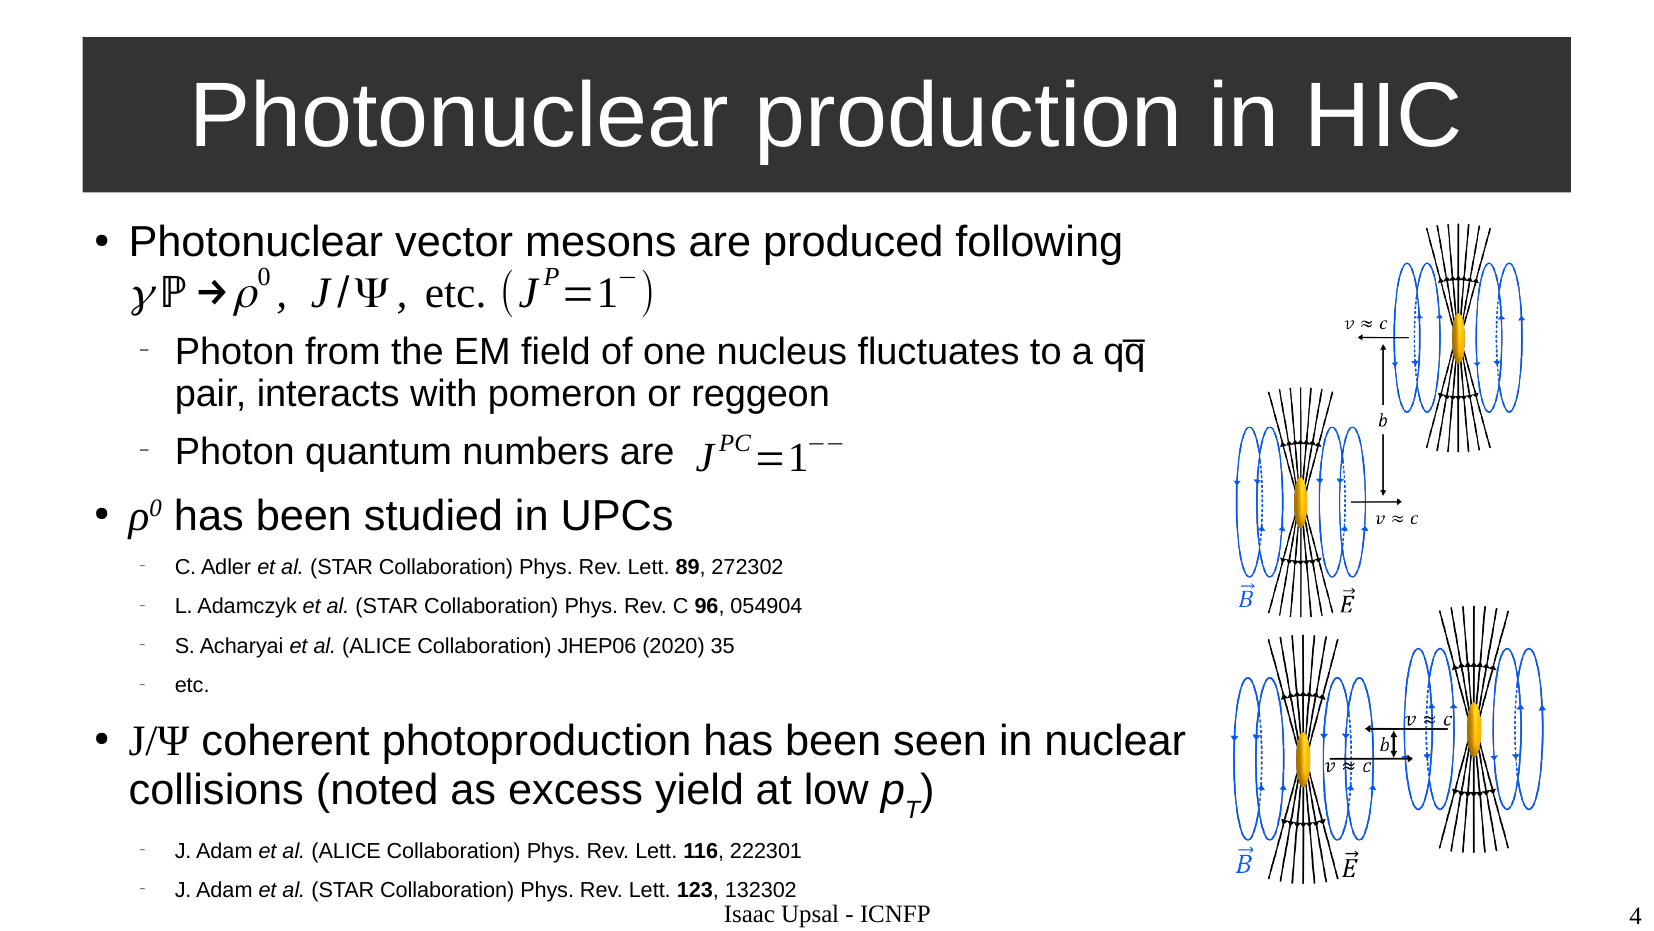

# Photonuclear production in HIC
Photonuclear vector mesons are produced following
Photon from the EM field of one nucleus fluctuates to a qq̅ pair, interacts with pomeron or reggeon
Photon quantum numbers are
ρ0 has been studied in UPCs
C. Adler et al. (STAR Collaboration) Phys. Rev. Lett. 89, 272302
L. Adamczyk et al. (STAR Collaboration) Phys. Rev. C 96, 054904
S. Acharyai et al. (ALICE Collaboration) JHEP06 (2020) 35
etc.
J/Ψ coherent photoproduction has been seen in nuclear collisions (noted as excess yield at low pT)
J. Adam et al. (ALICE Collaboration) Phys. Rev. Lett. 116, 222301
J. Adam et al. (STAR Collaboration) Phys. Rev. Lett. 123, 132302
Isaac Upsal - ICNFP
4